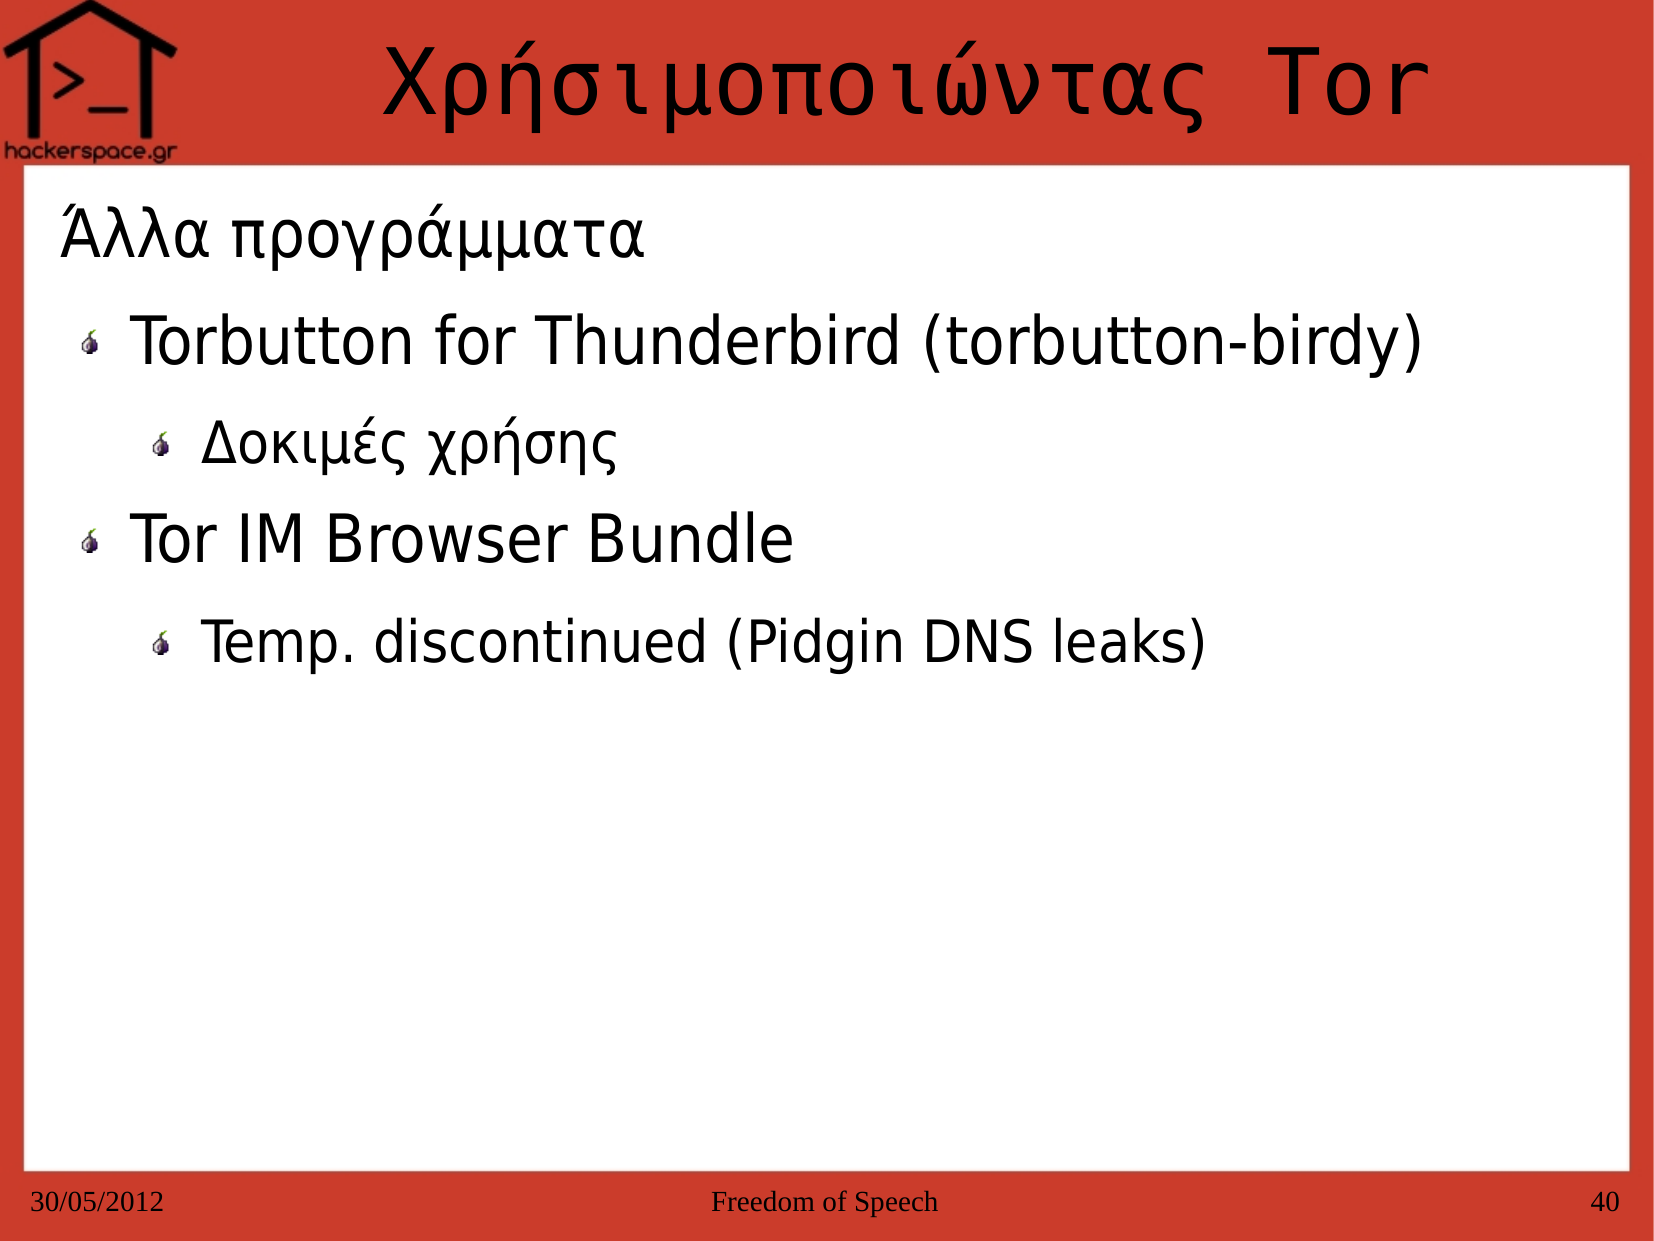

# Χρήσιμοποιώντας Tor
Άλλα προγράμματα
Torbutton for Thunderbird (torbutton-birdy)
Δοκιμές χρήσης
Tor IM Browser Bundle
Temp. discontinued (Pidgin DNS leaks)
30/05/2012
Freedom of Speech
40